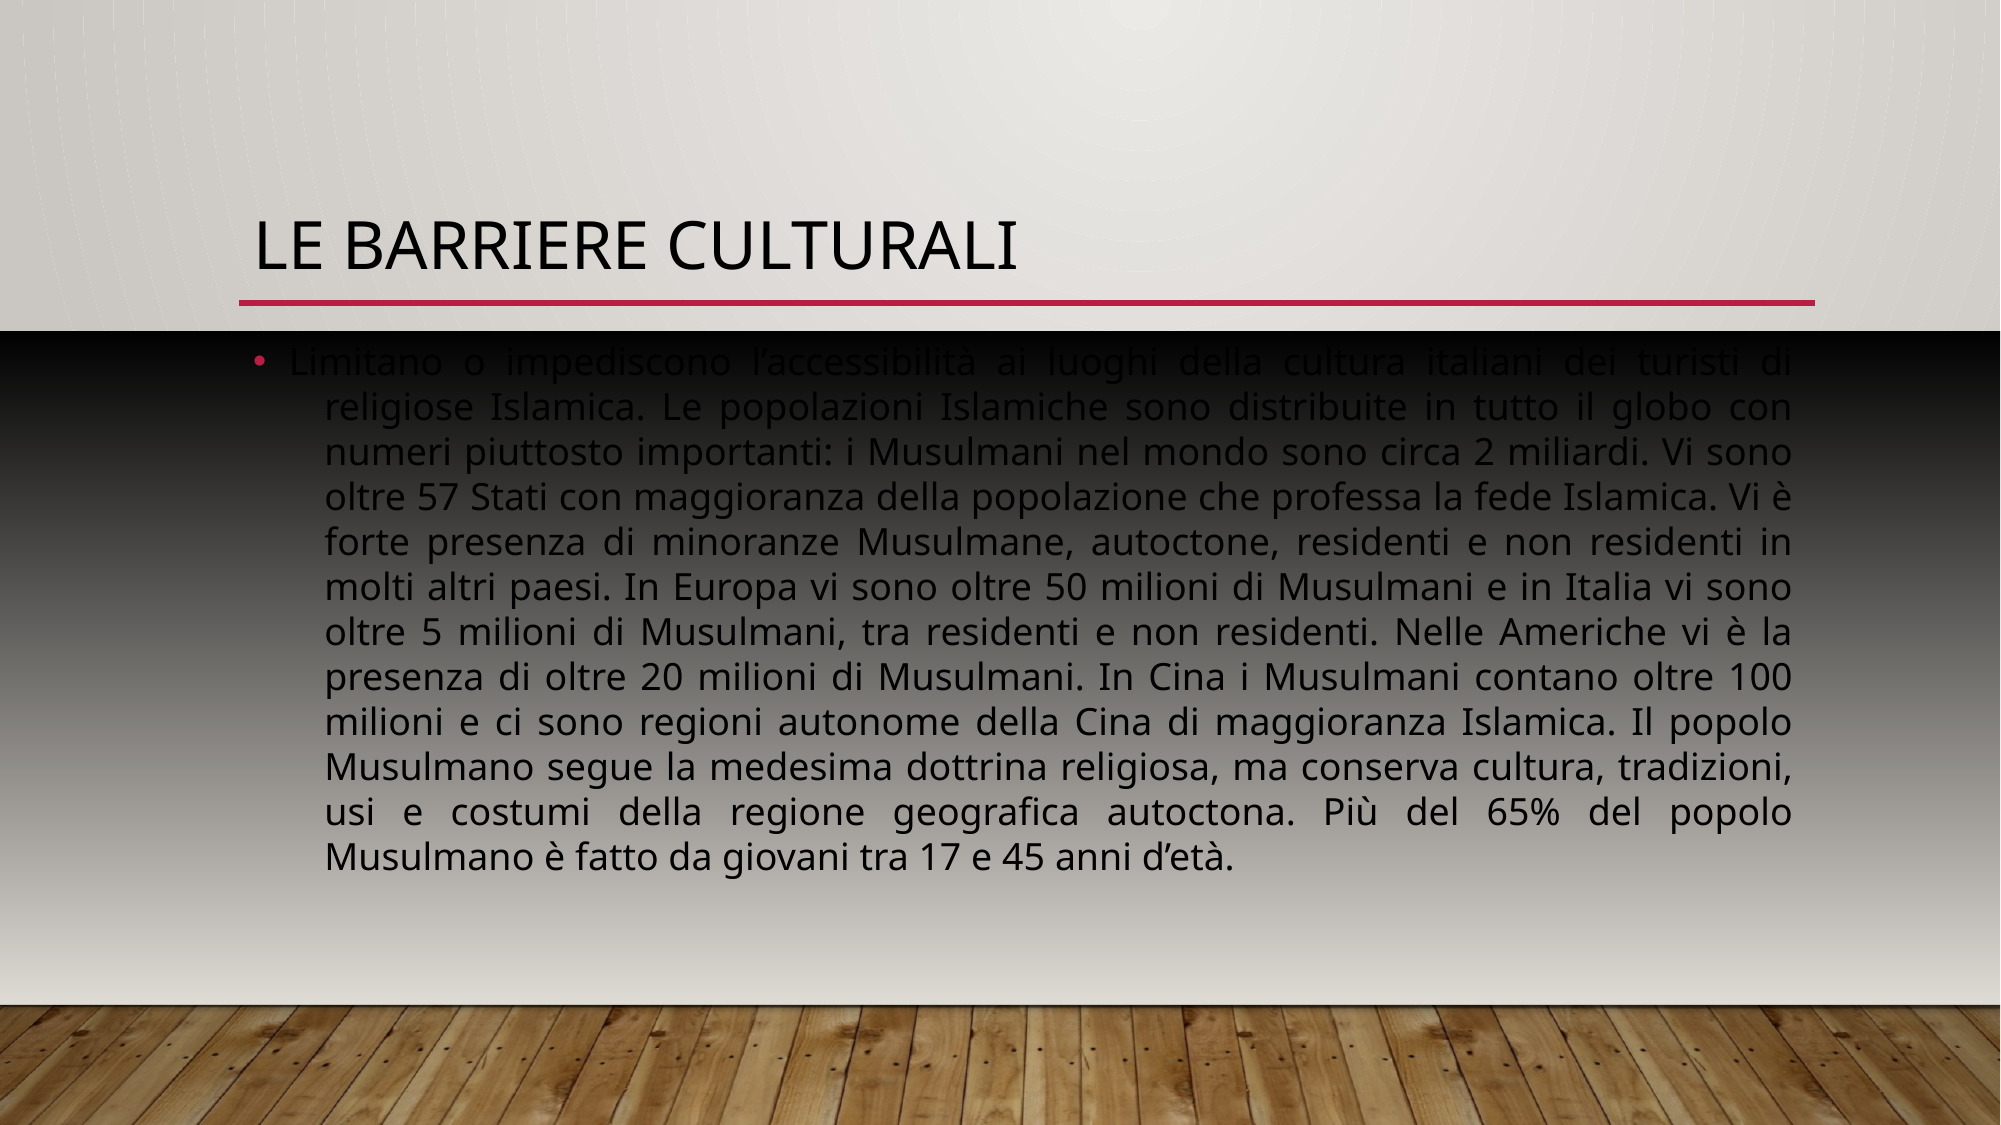

# Le barriere culturali
Limitano o impediscono l’accessibilità ai luoghi della cultura italiani dei turisti di religiose Islamica. Le popolazioni Islamiche sono distribuite in tutto il globo con numeri piuttosto importanti: i Musulmani nel mondo sono circa 2 miliardi. Vi sono oltre 57 Stati con maggioranza della popolazione che professa la fede Islamica. Vi è forte presenza di minoranze Musulmane, autoctone, residenti e non residenti in molti altri paesi. In Europa vi sono oltre 50 milioni di Musulmani e in Italia vi sono oltre 5 milioni di Musulmani, tra residenti e non residenti. Nelle Americhe vi è la presenza di oltre 20 milioni di Musulmani. In Cina i Musulmani contano oltre 100 milioni e ci sono regioni autonome della Cina di maggioranza Islamica. Il popolo Musulmano segue la medesima dottrina religiosa, ma conserva cultura, tradizioni, usi e costumi della regione geografica autoctona. Più del 65% del popolo Musulmano è fatto da giovani tra 17 e 45 anni d’età.